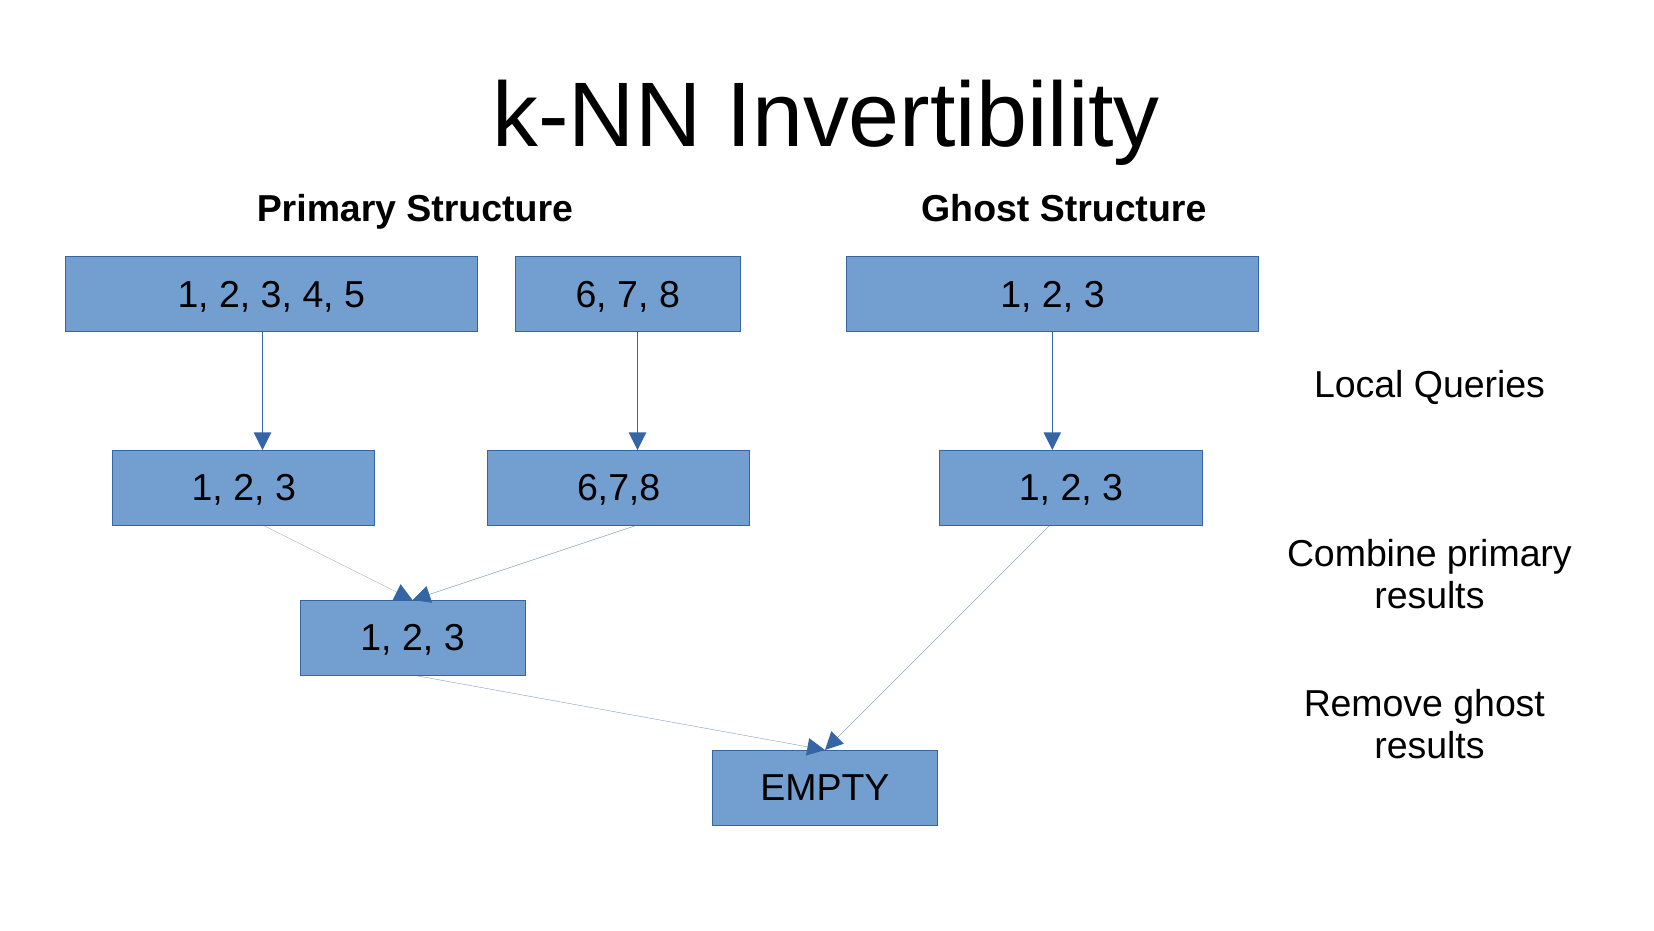

# k-NN Invertibility
Primary Structure
Ghost Structure
1, 2, 3, 4, 5
6, 7, 8
1, 2, 3
Local Queries
1, 2, 3
6,7,8
1, 2, 3
Combine primary
results
1, 2, 3
Remove ghost
results
EMPTY